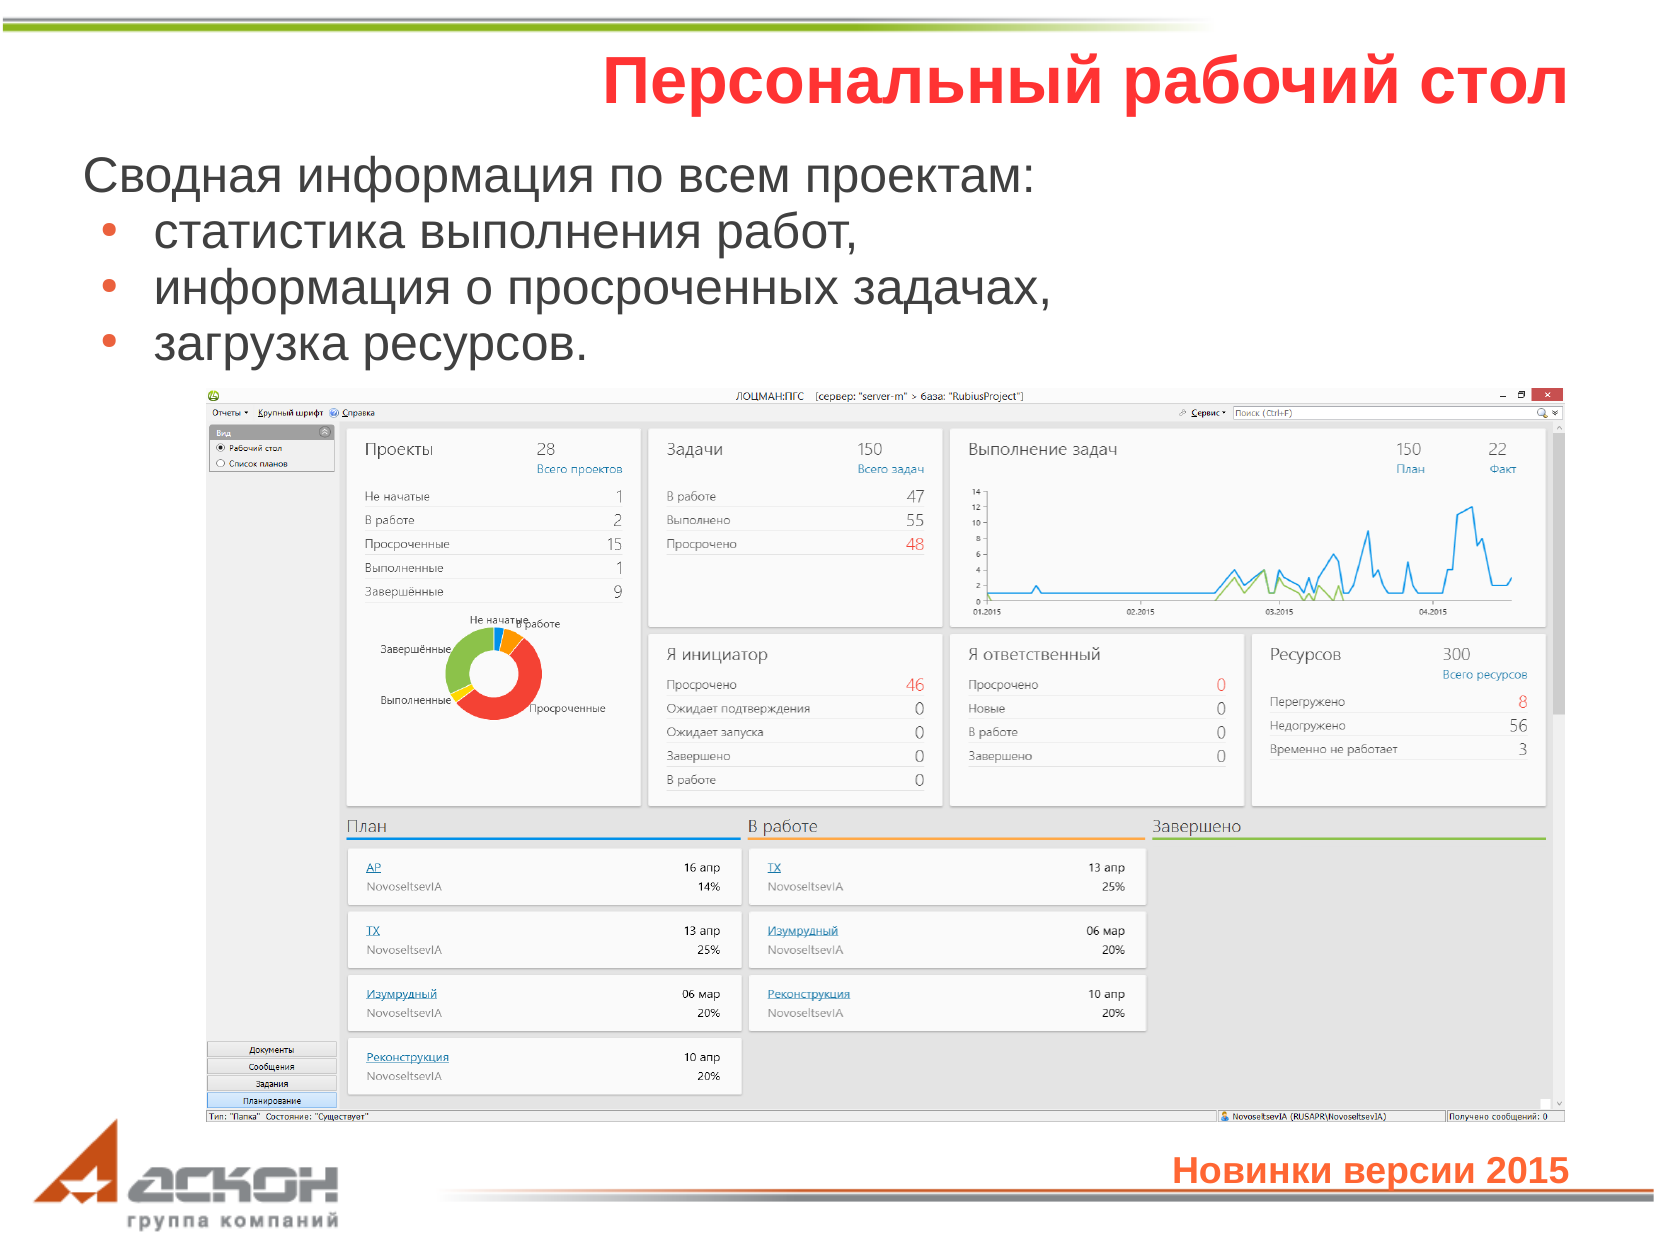

# Персональный рабочий стол
Сводная информация по всем проектам:
статистика выполнения работ,
информация о просроченных задачах,
загрузка ресурсов.